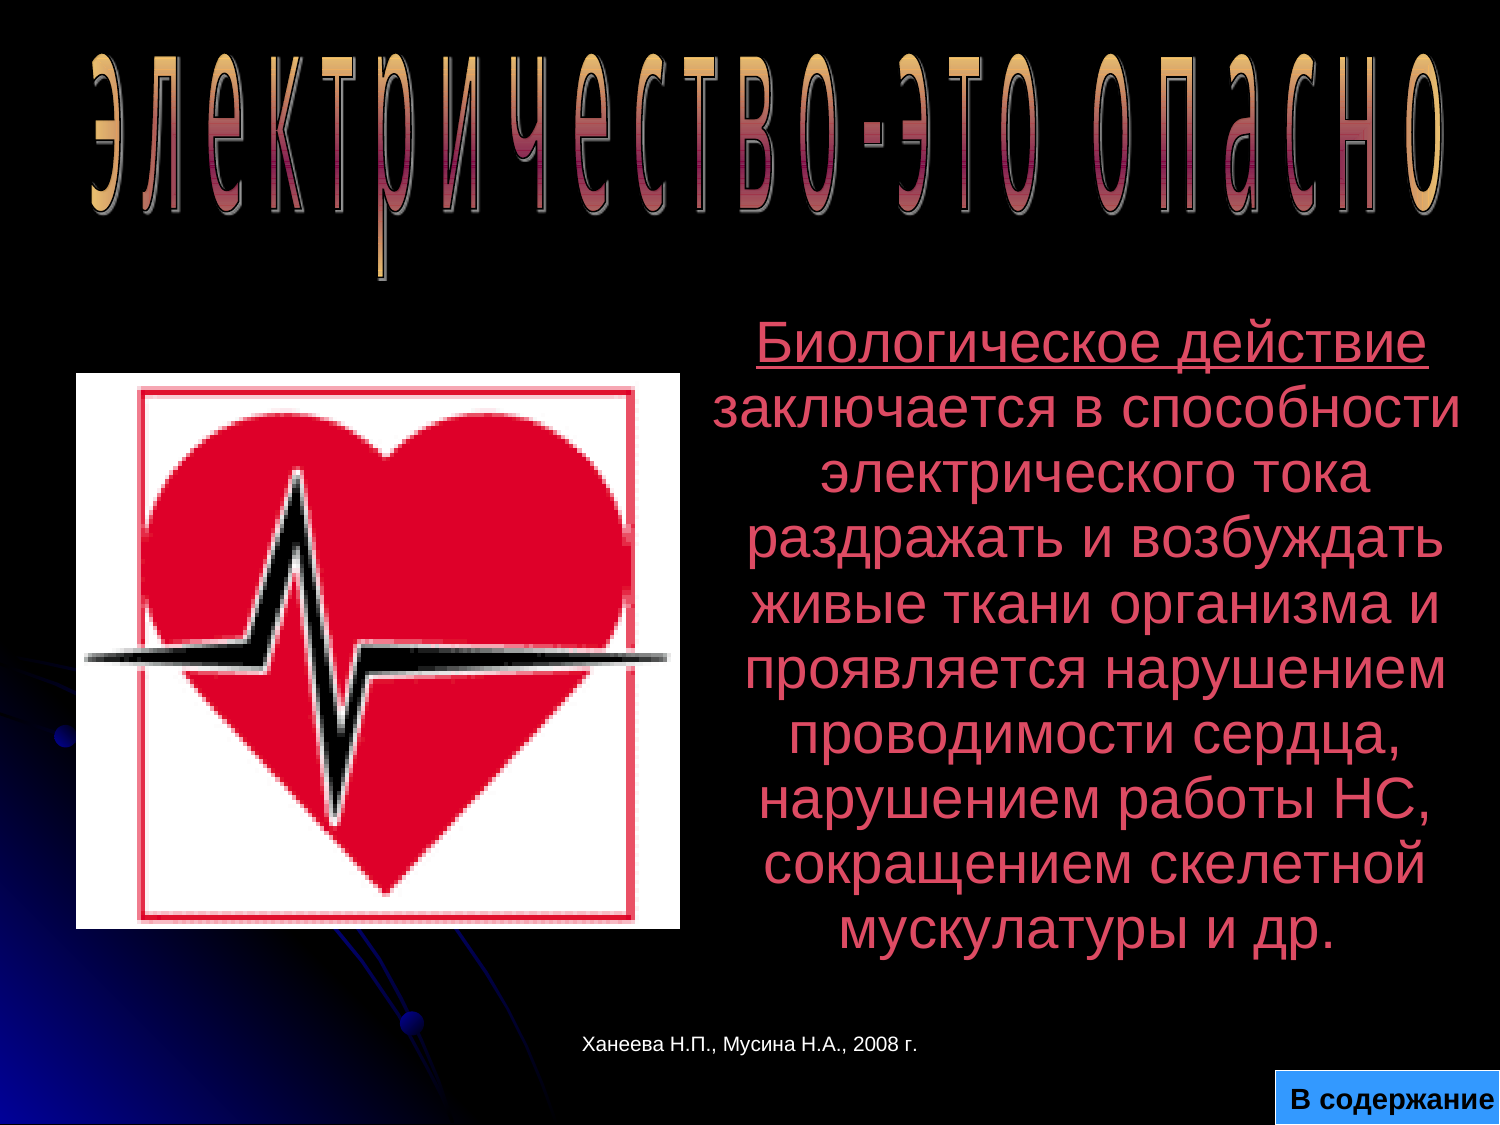

электричество-это опасно
# Биологическое действие заключается в способности электрического тока раздражать и возбуждать живые ткани организма и проявляется нарушением проводимости сердца, нарушением работы НС, сокращением скелетной мускулатуры и др.
Ханеева Н.П., Мусина Н.А., 2008 г.
В содержание